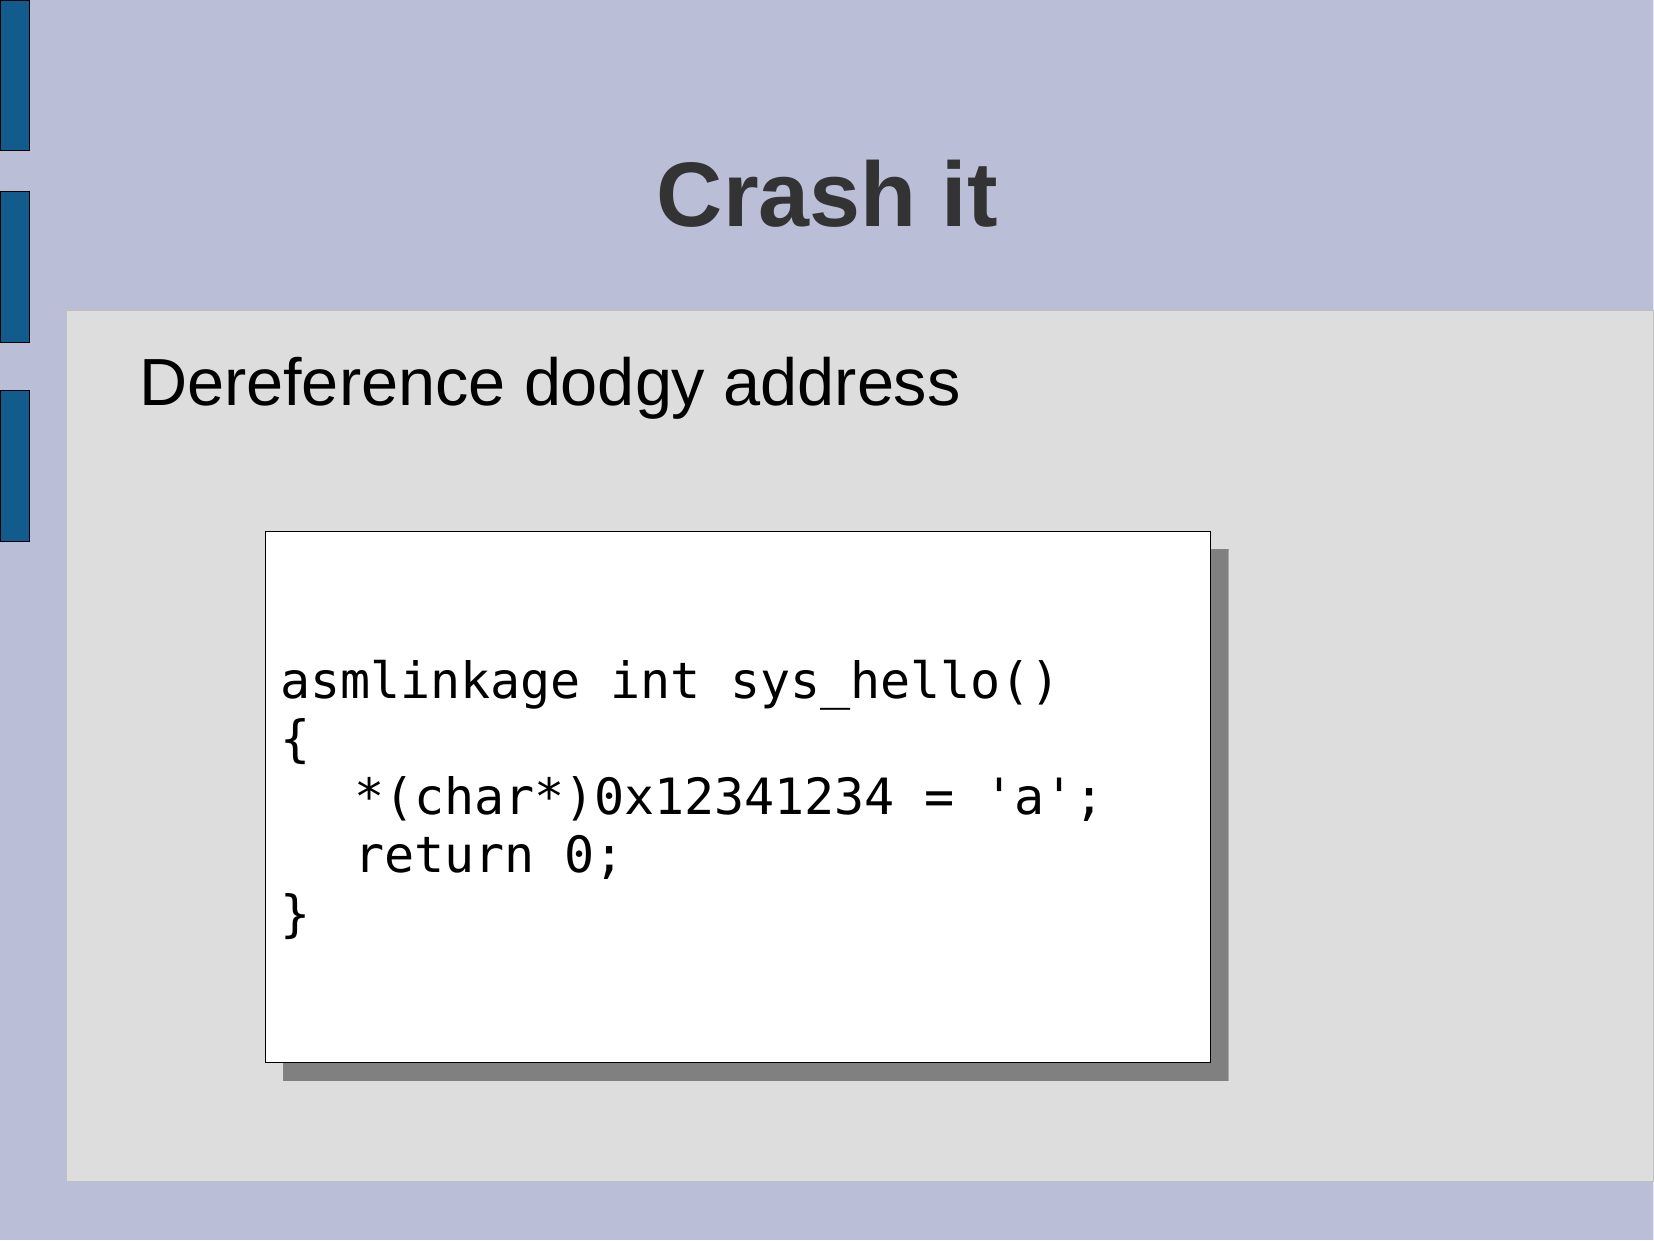

# Crash it
Dereference dodgy address
asmlinkage int sys_hello()
{
	*(char*)0x12341234 = 'a';
	return 0;
}